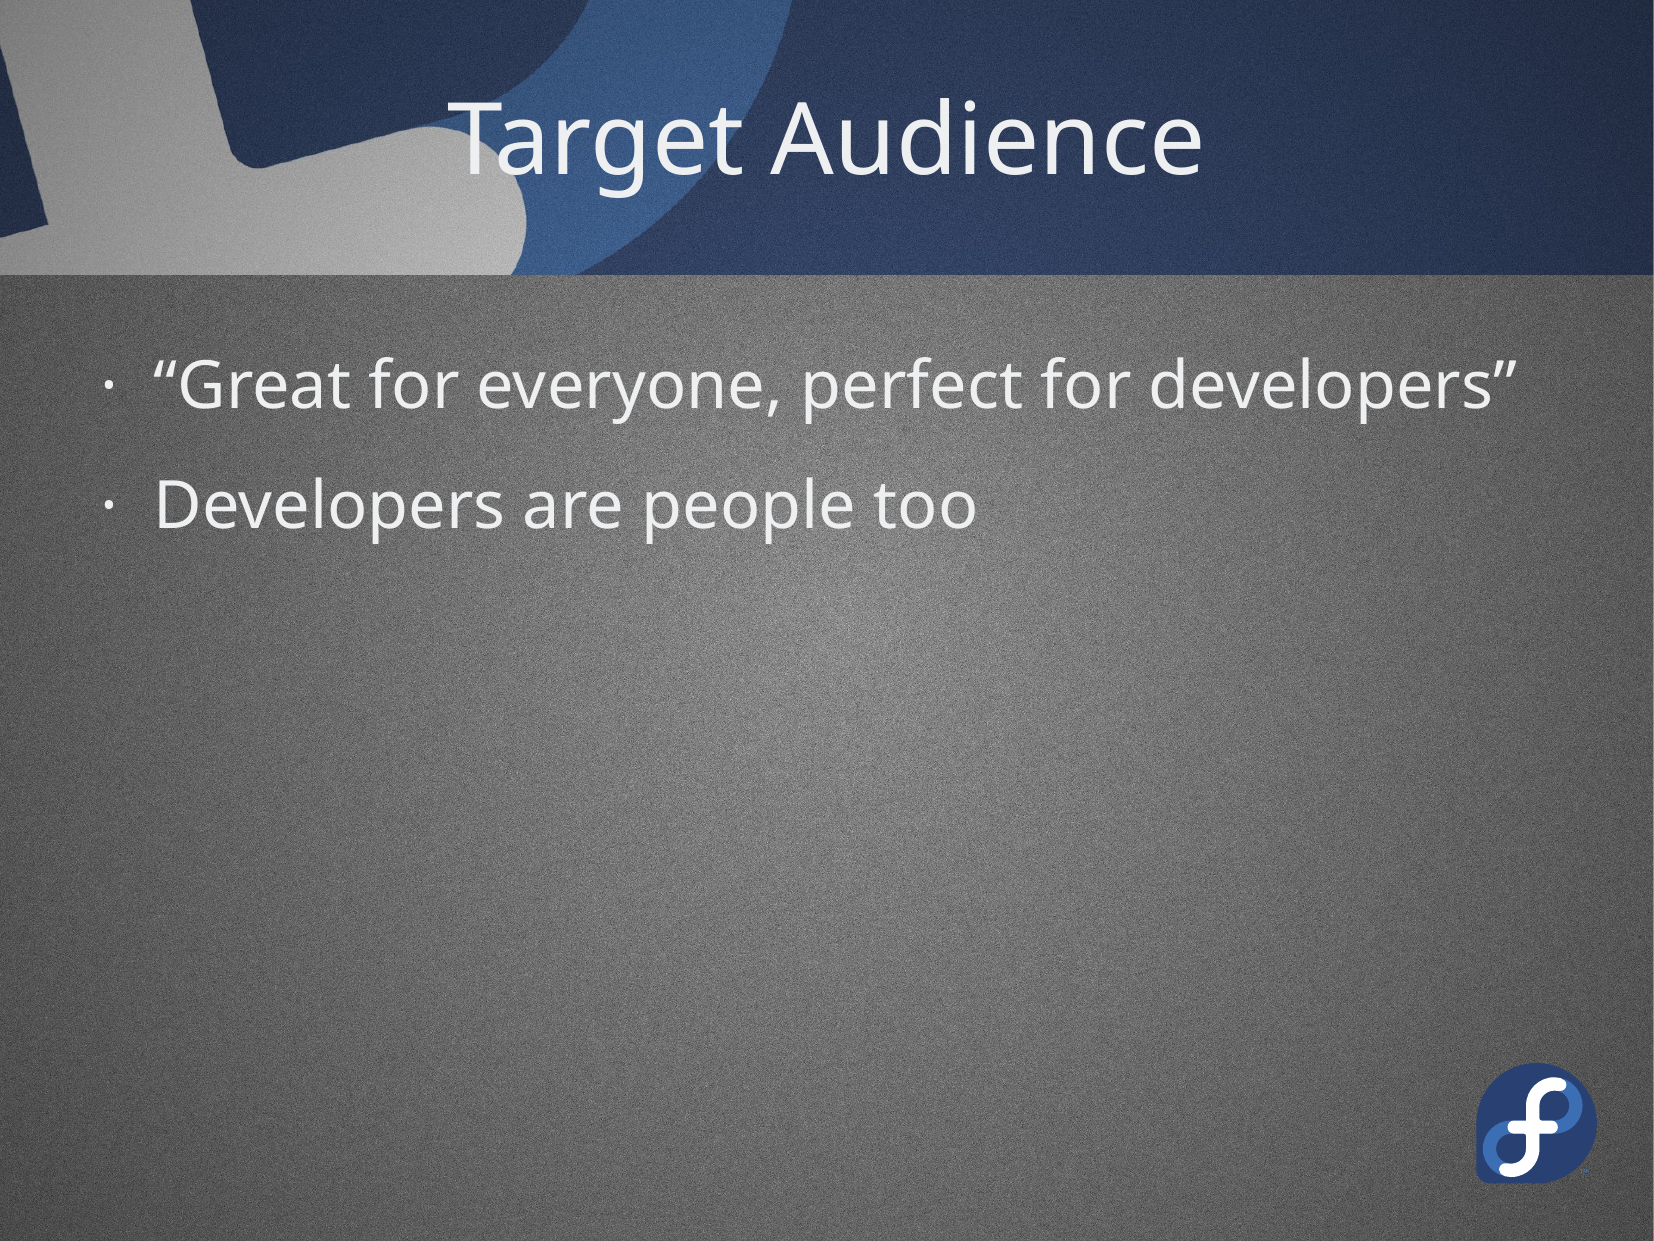

# Target Audience
“Great for everyone, perfect for developers”
Developers are people too